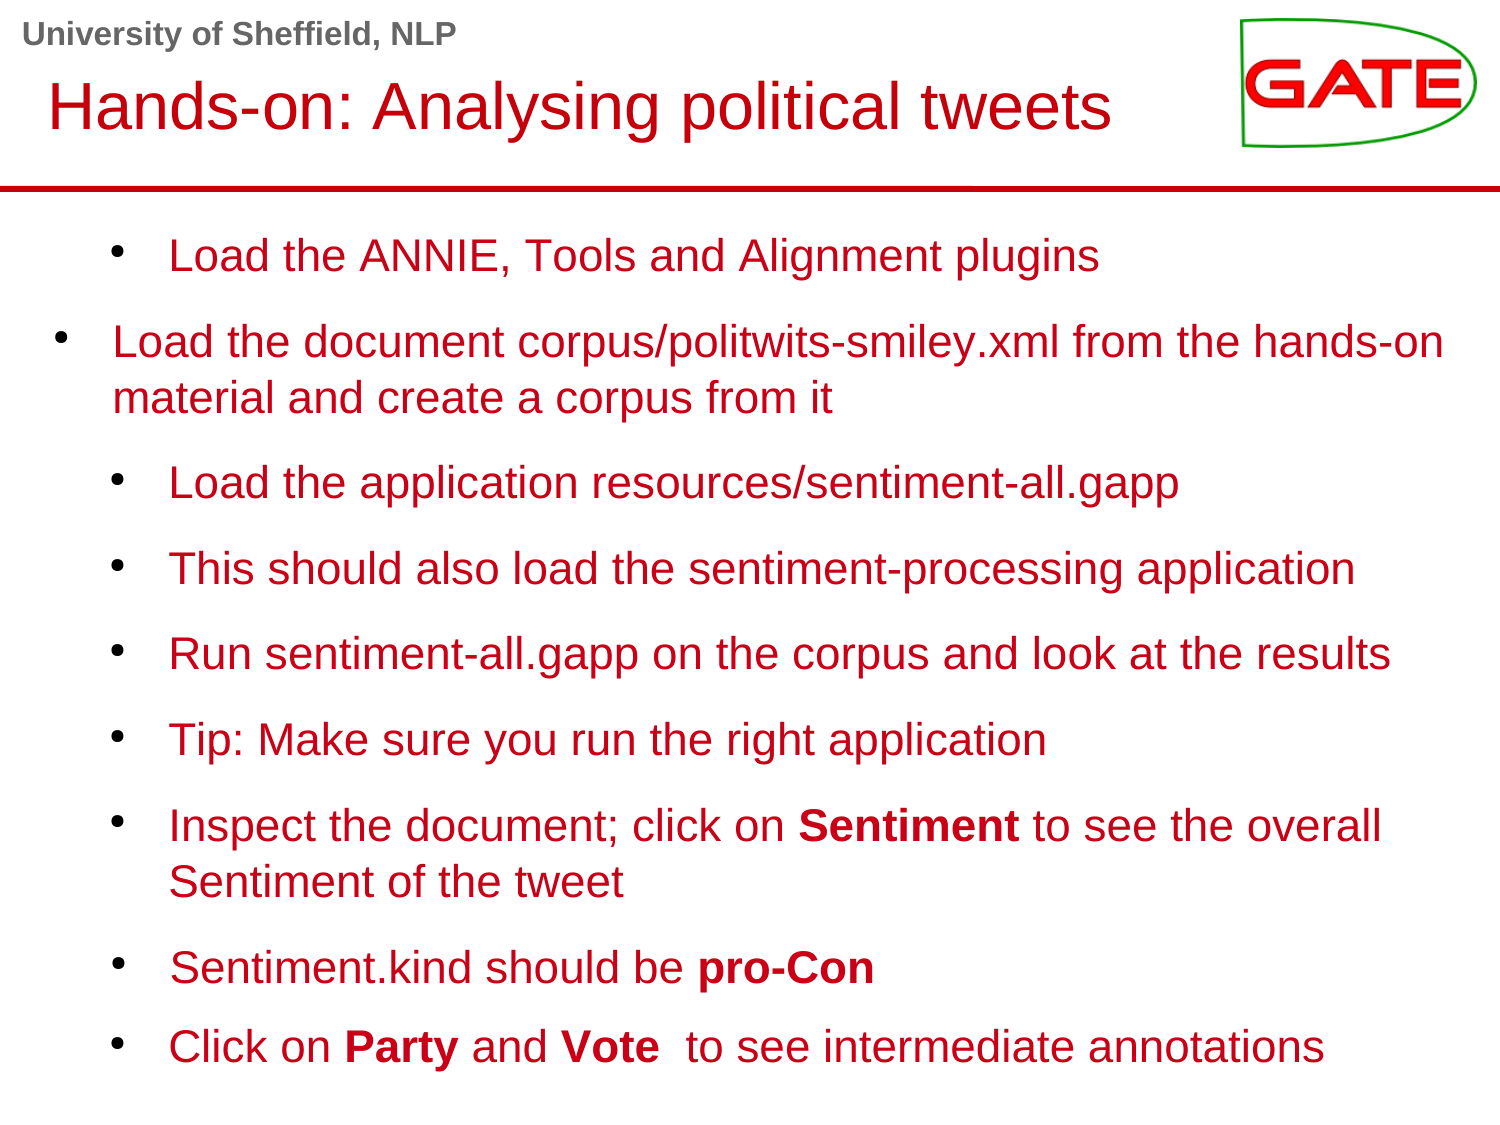

# Hands-on: Analysing political tweets
Load the ANNIE, Tools and Alignment plugins
Load the document corpus/politwits-smiley.xml from the hands-on material and create a corpus from it
Load the application resources/sentiment-all.gapp
This should also load the sentiment-processing application
Run sentiment-all.gapp on the corpus and look at the results
Tip: Make sure you run the right application
Inspect the document; click on Sentiment to see the overall Sentiment of the tweet
Sentiment.kind should be pro-Con
Click on Party and Vote to see intermediate annotations